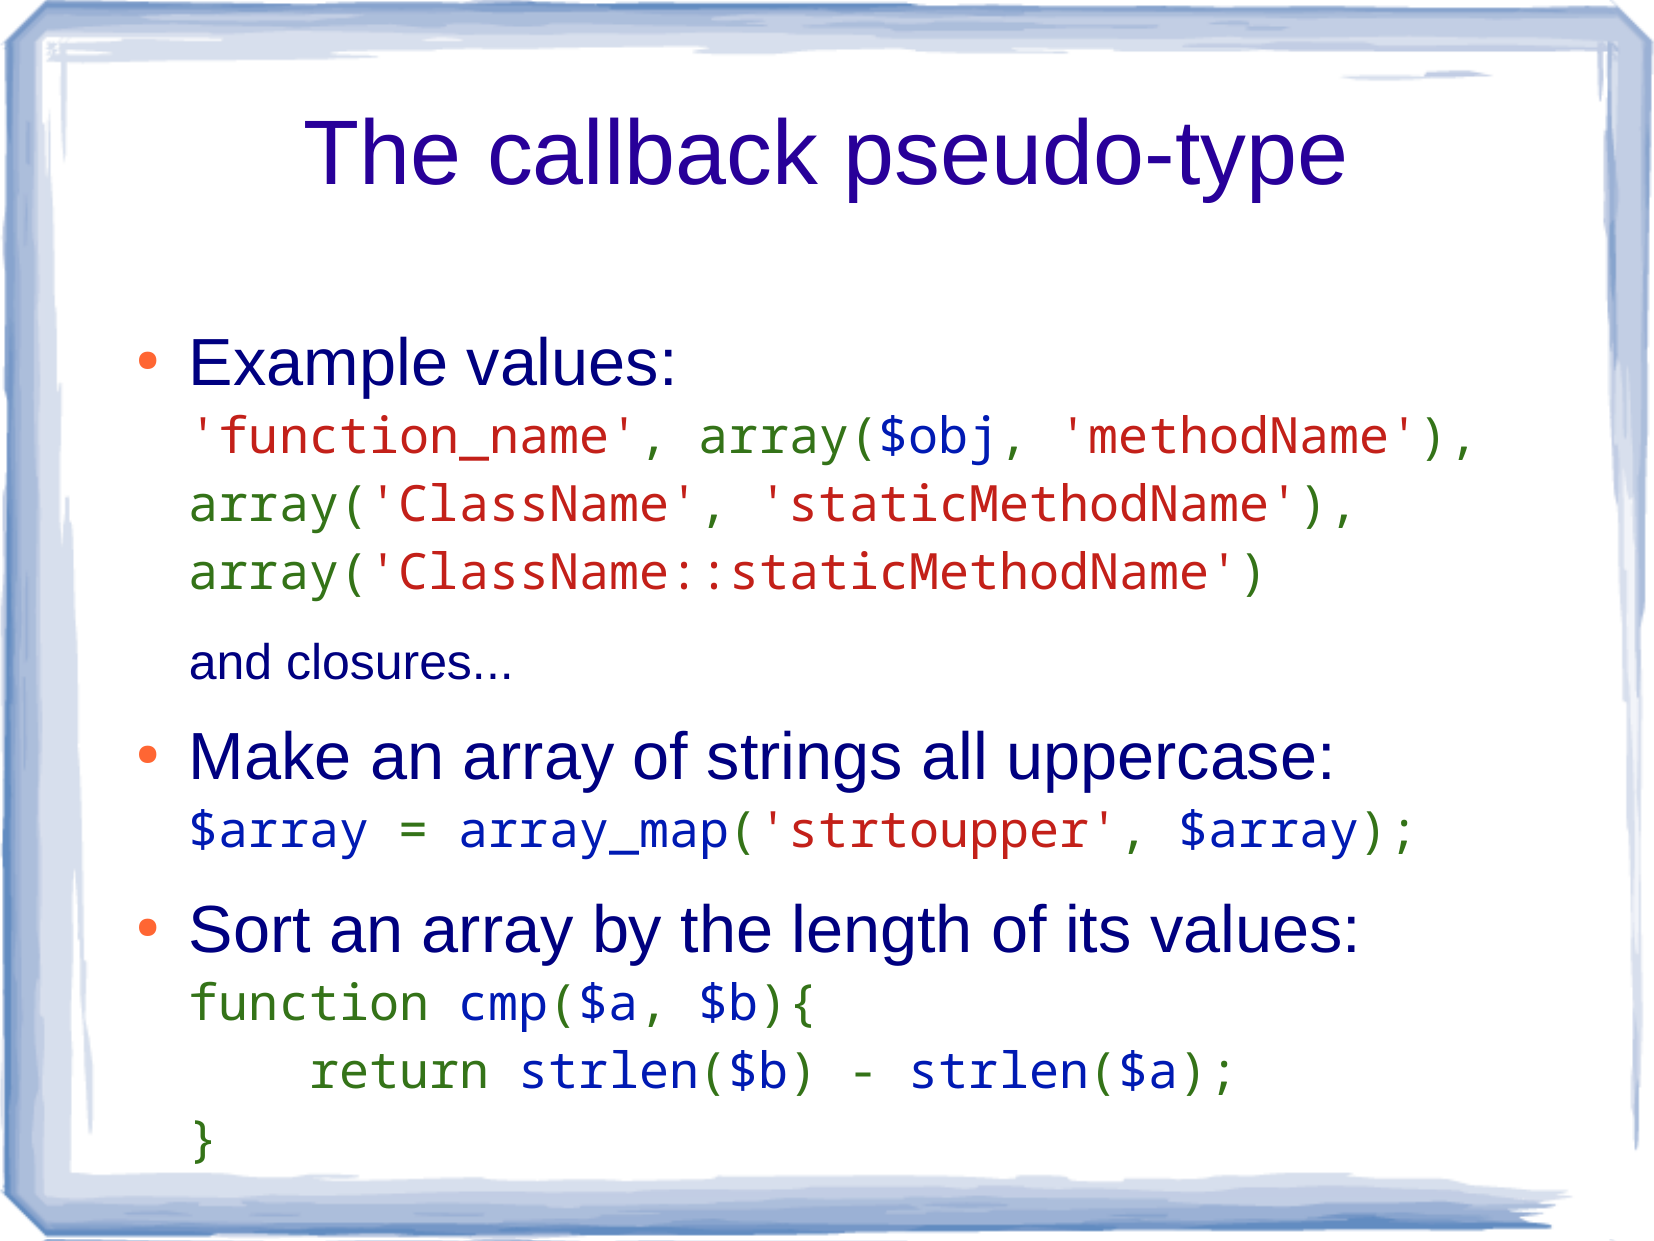

# The callback pseudo-type
Example values: 'function_name', array($obj, 'methodName'),
array('ClassName', 'staticMethodName'), array('ClassName::staticMethodName')
and closures...
Make an array of strings all uppercase:$array = array_map('strtoupper', $array);
Sort an array by the length of its values:
function cmp($a, $b){
    return strlen($b) - strlen($a);
}
usort($array, 'cmp');